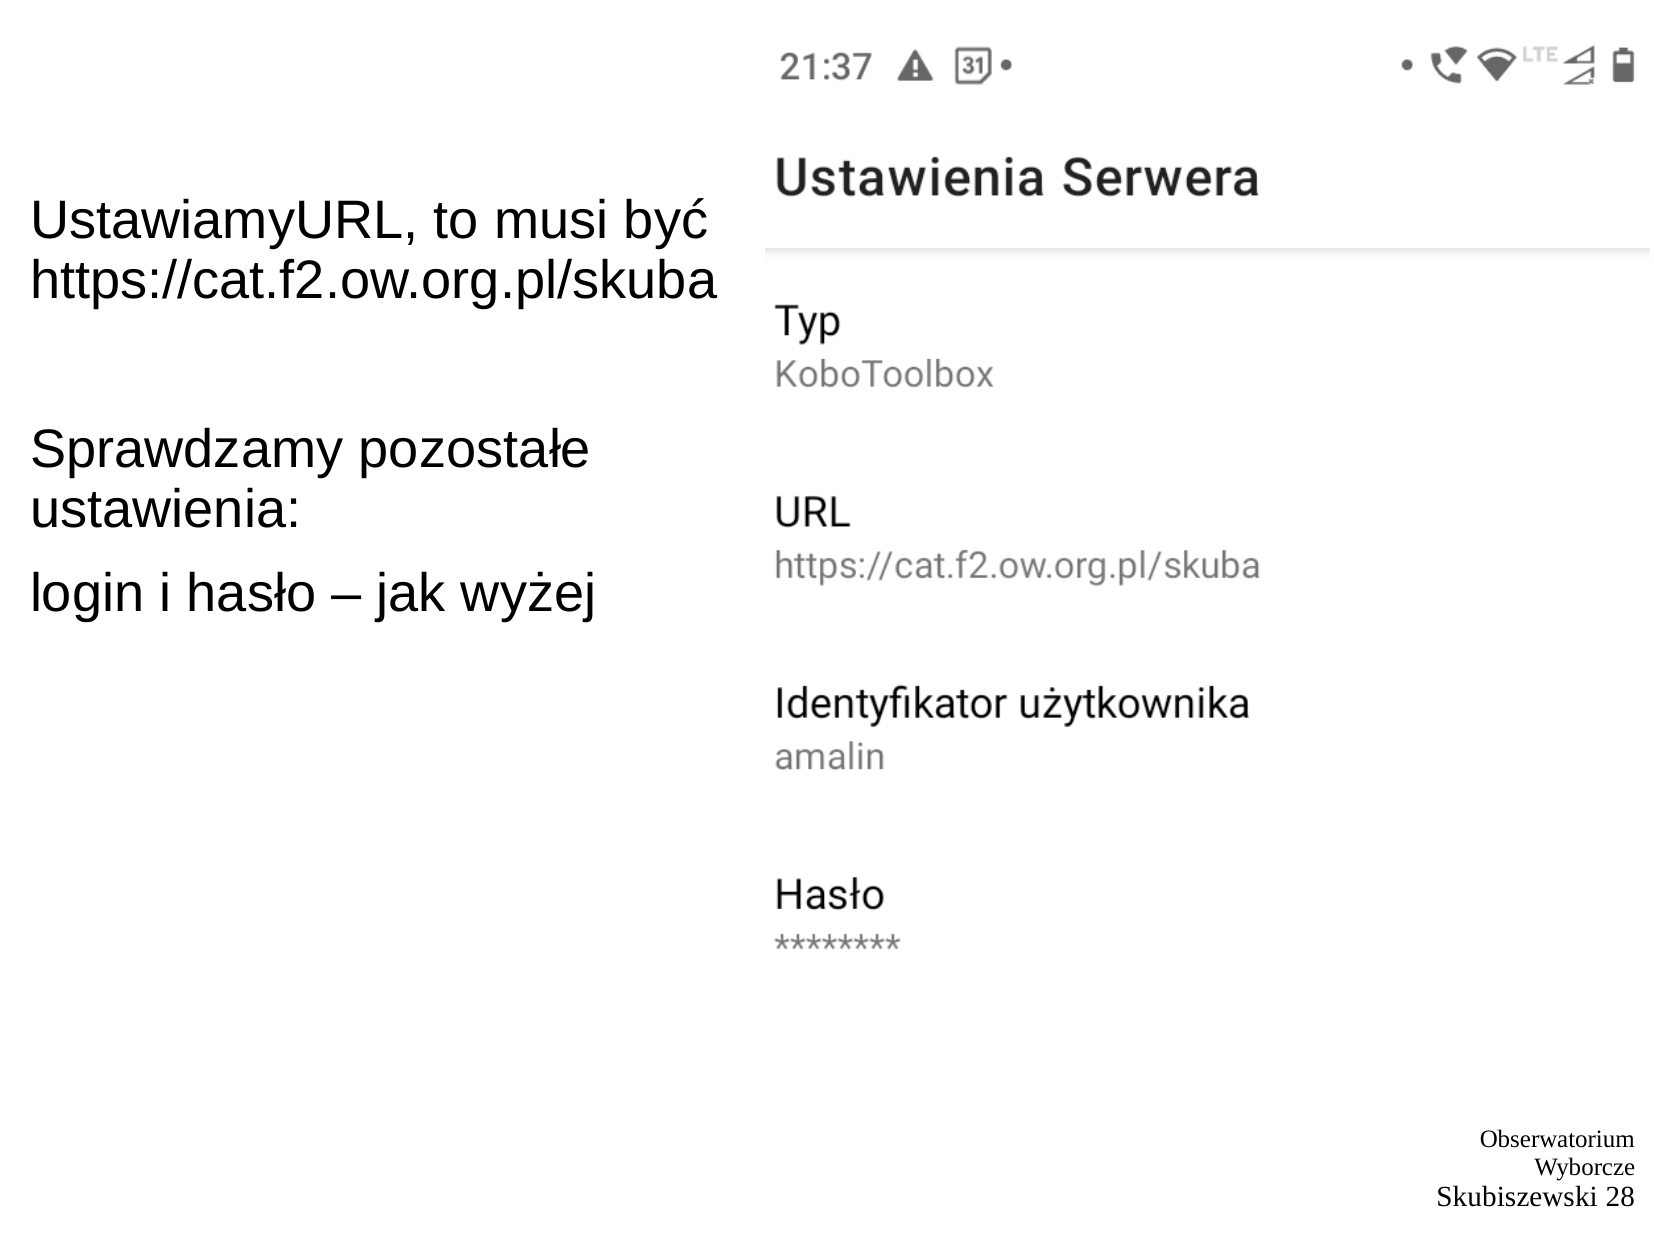

# UstawiamyURL, to musi być https://cat.f2.ow.org.pl/skuba
Sprawdzamy pozostałe ustawienia:
login i hasło – jak wyżej
28